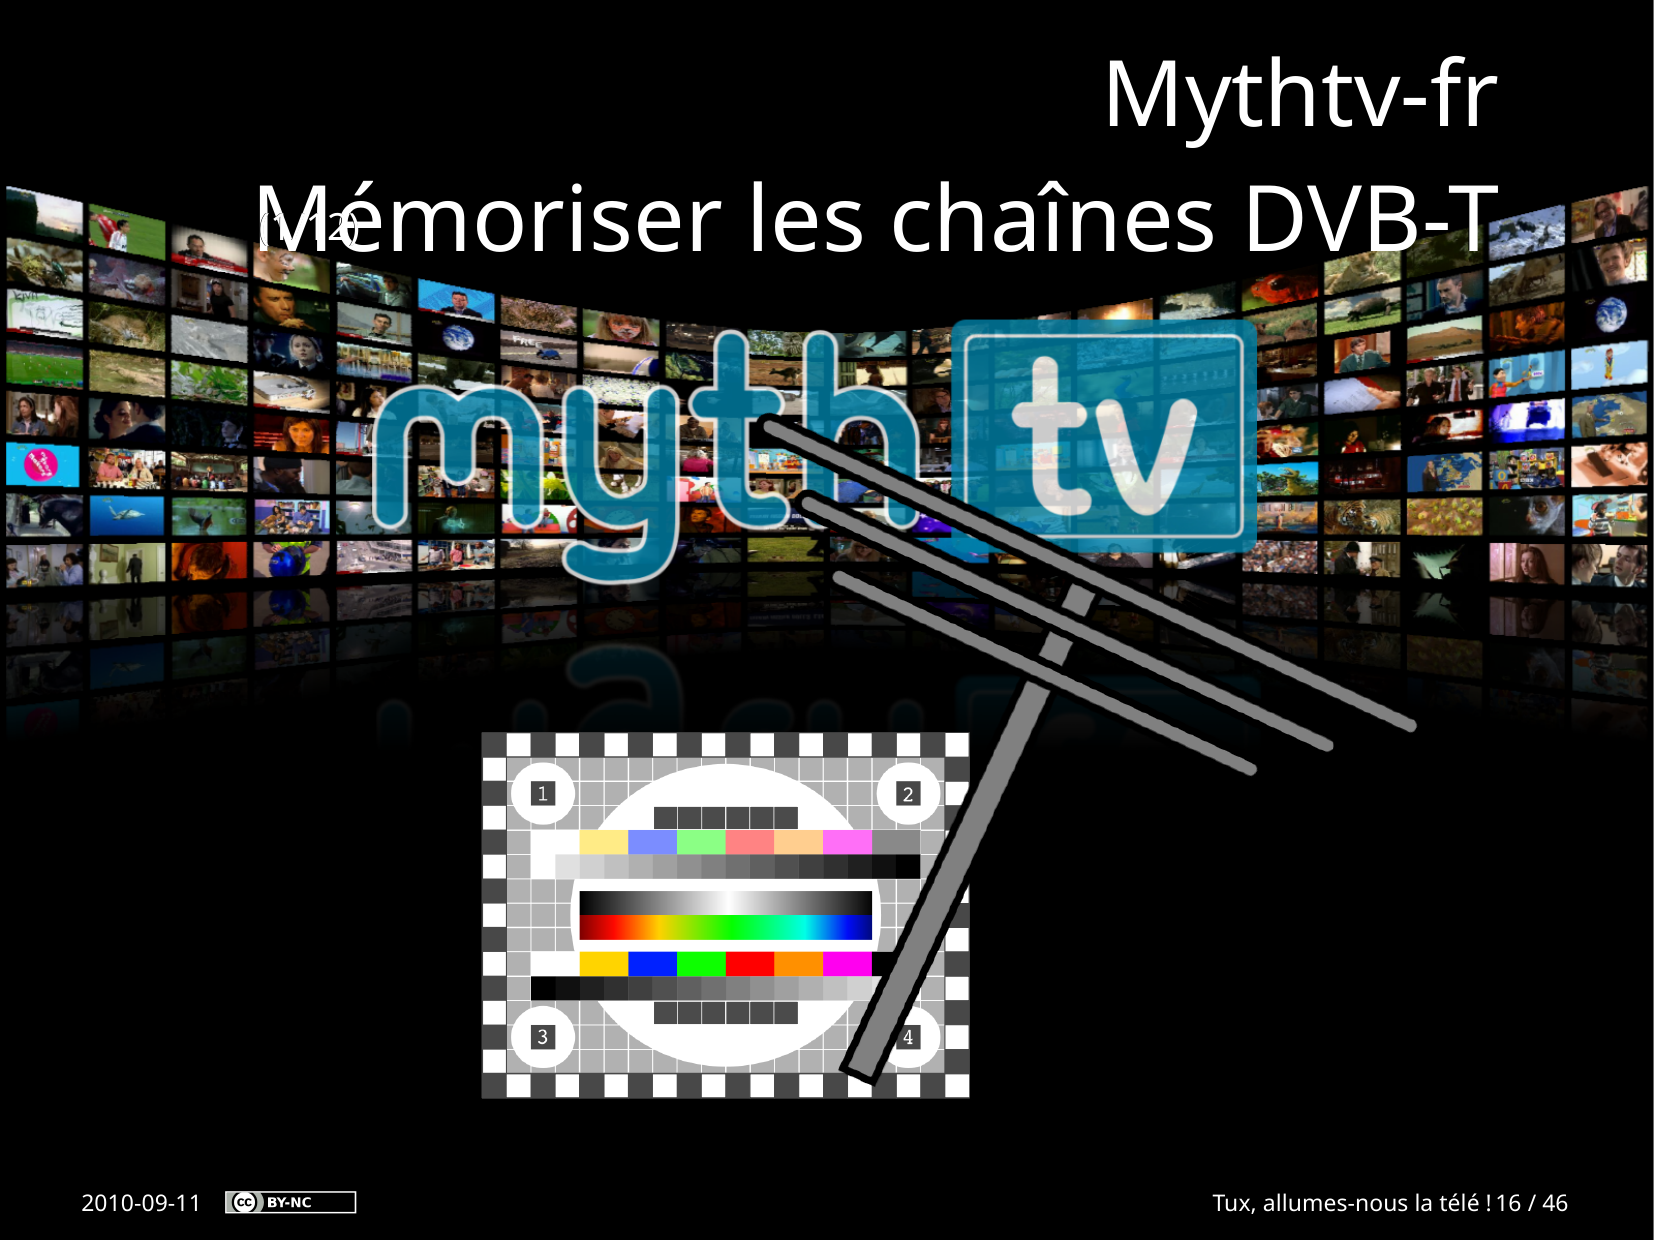

# Mythtv-fr Mémoriser les chaînes DVB-T
(1/12)
2010-09-11
Tux, allumes-nous la télé !
16